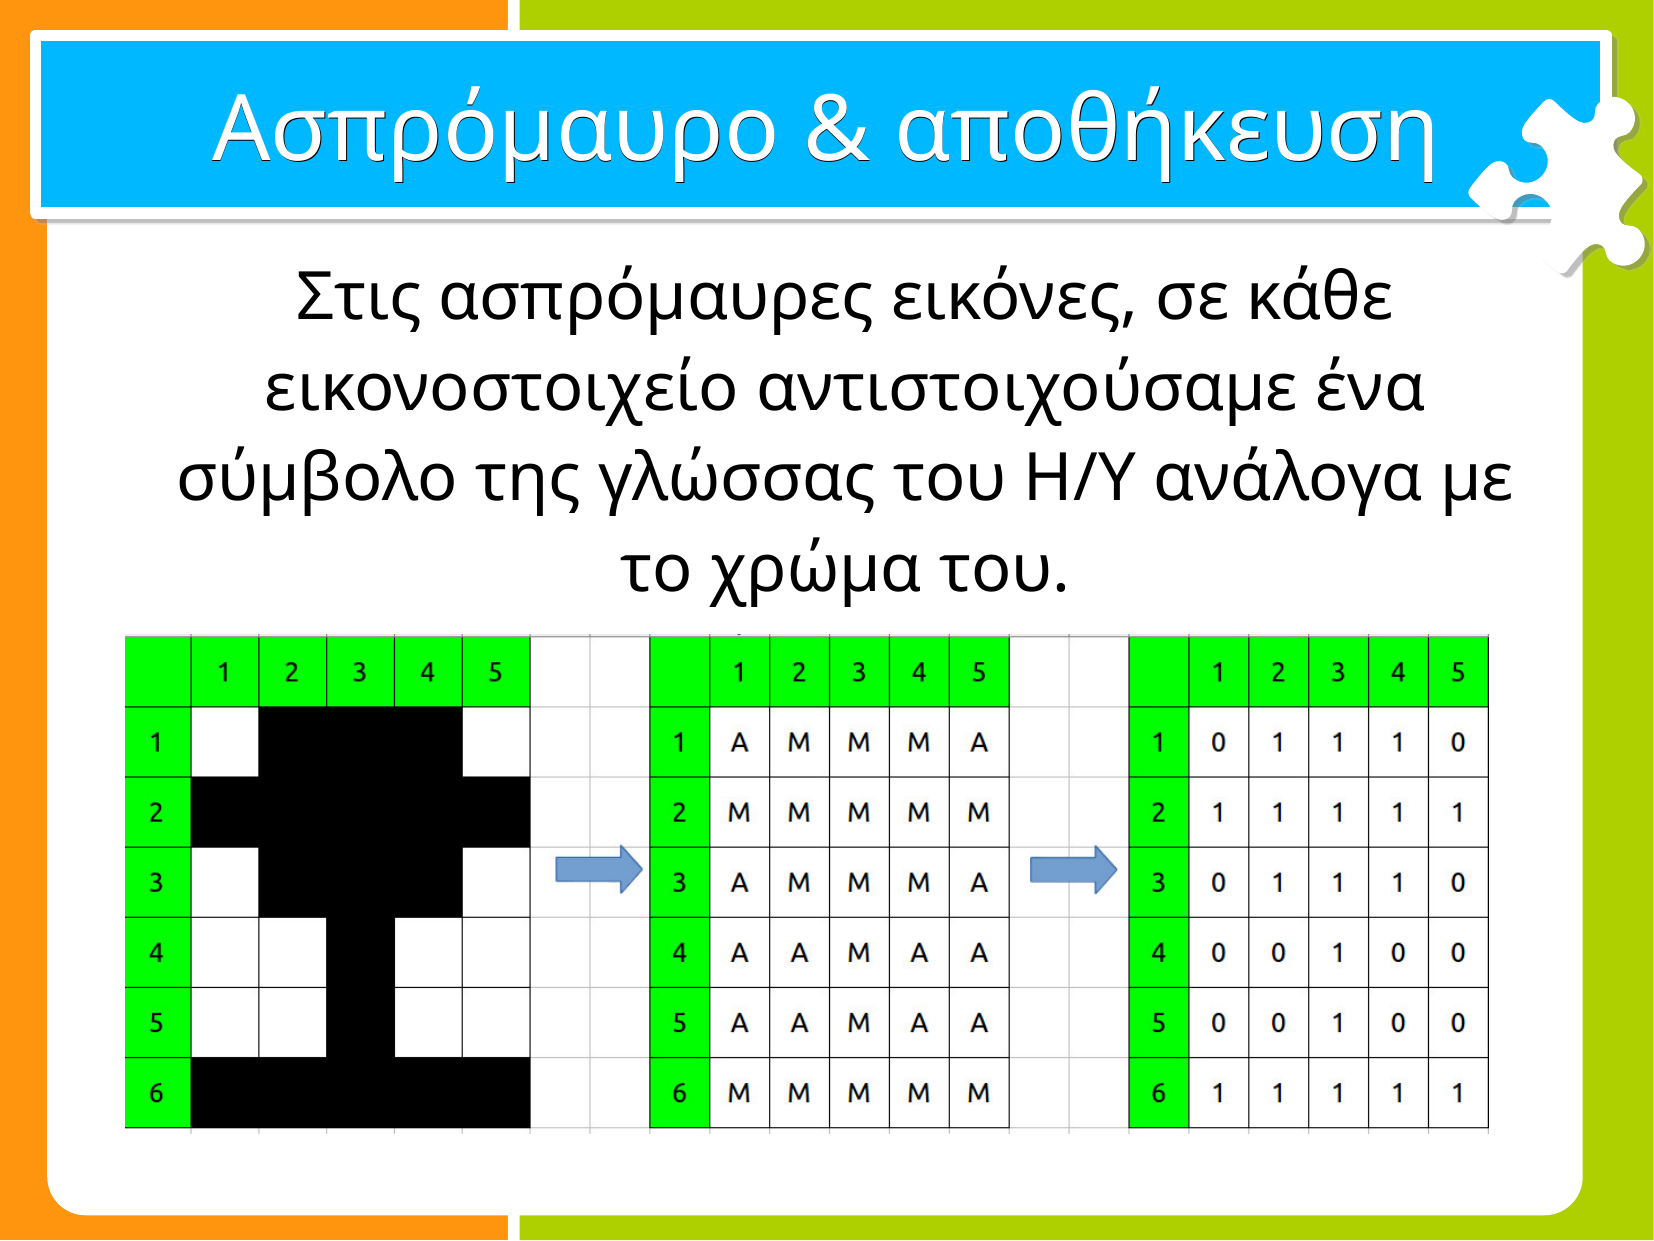

# Ασπρόμαυρο & αποθήκευση
Στις ασπρόμαυρες εικόνες, σε κάθε εικονοστοιχείο αντιστοιχούσαμε ένα σύμβολο της γλώσσας του Η/Υ ανάλογα με το χρώμα του.